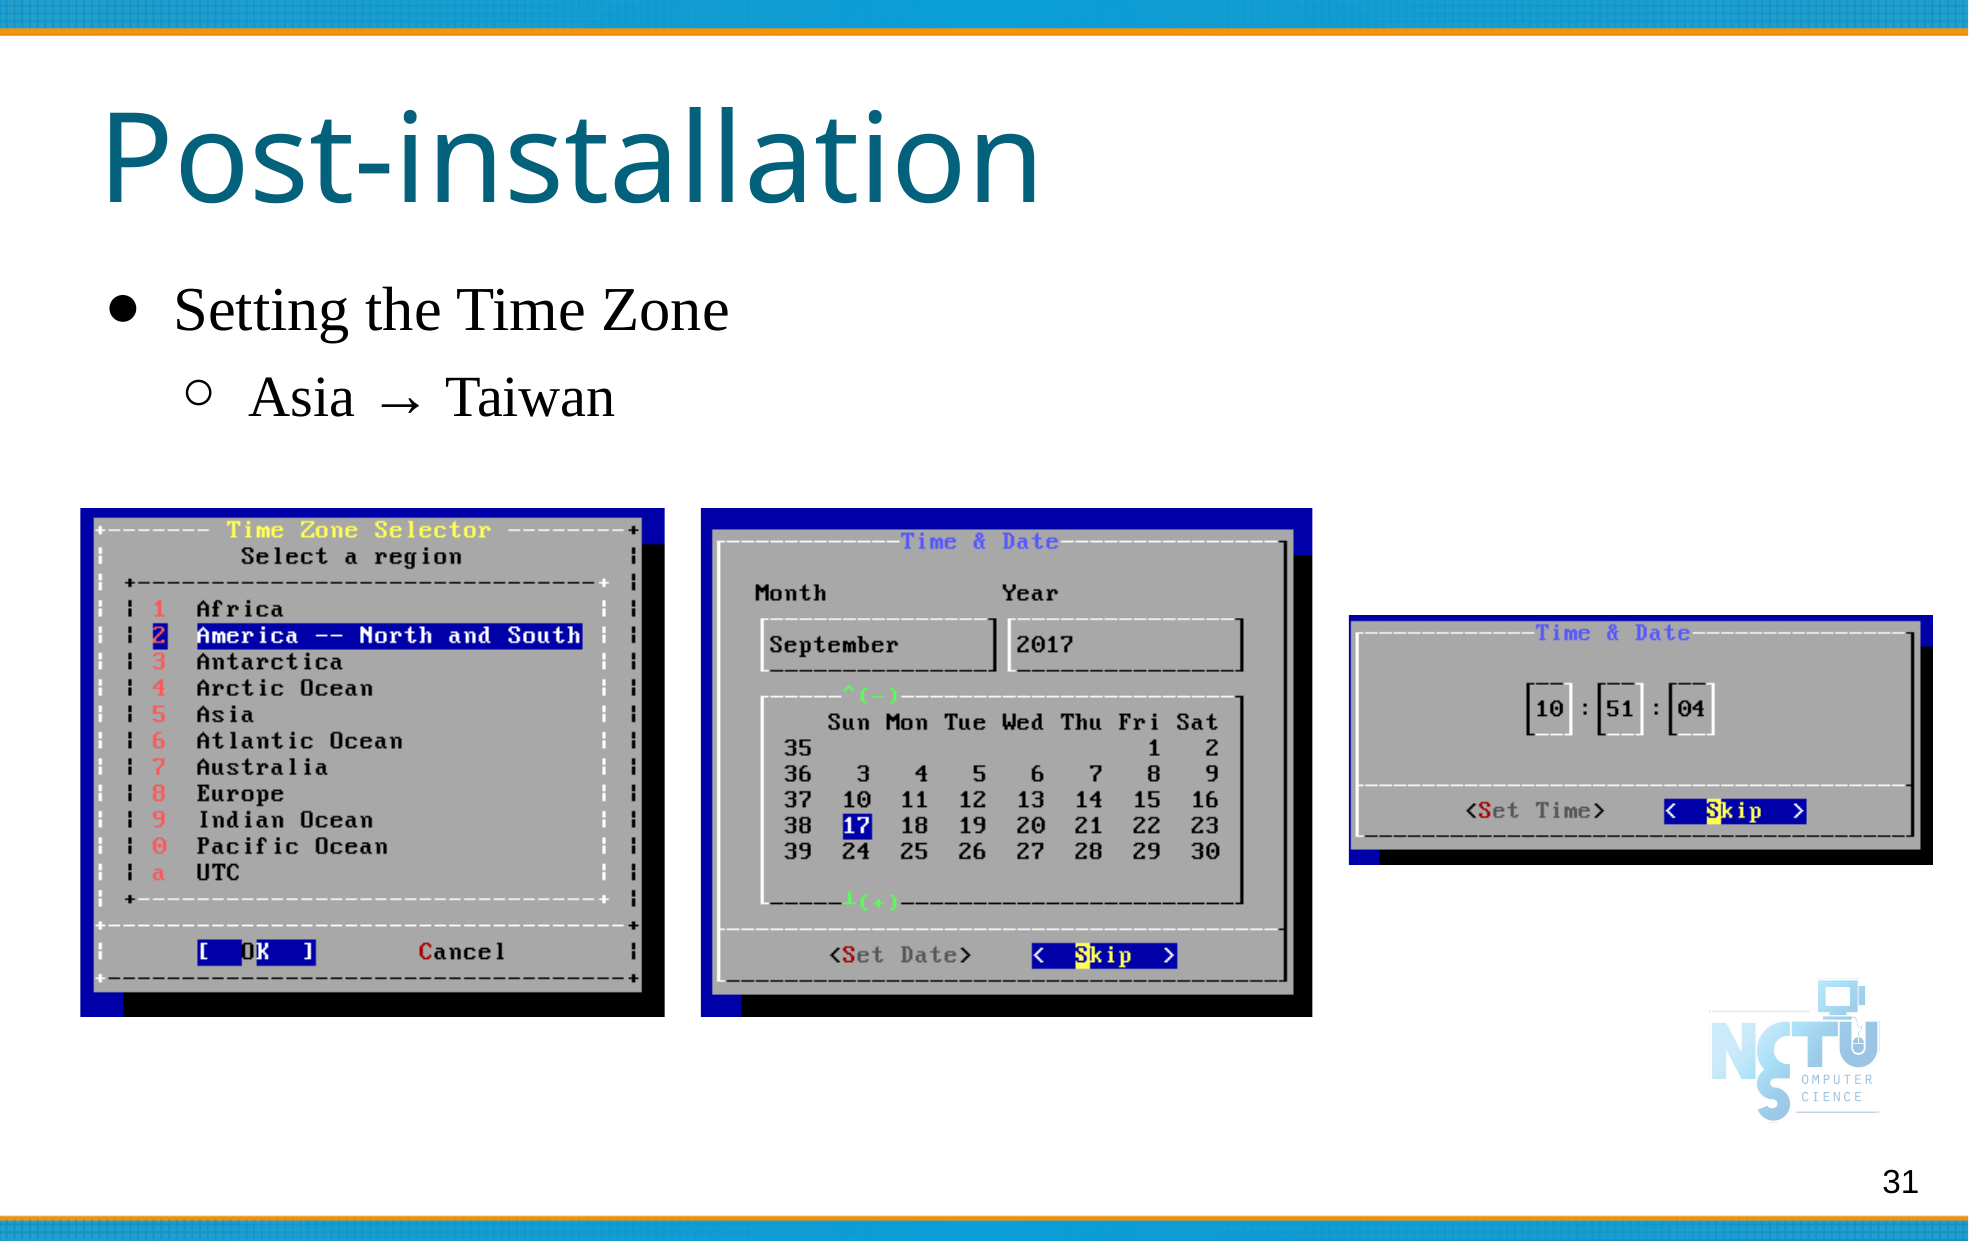

# Post-installation
Setting the Time Zone
Asia → Taiwan